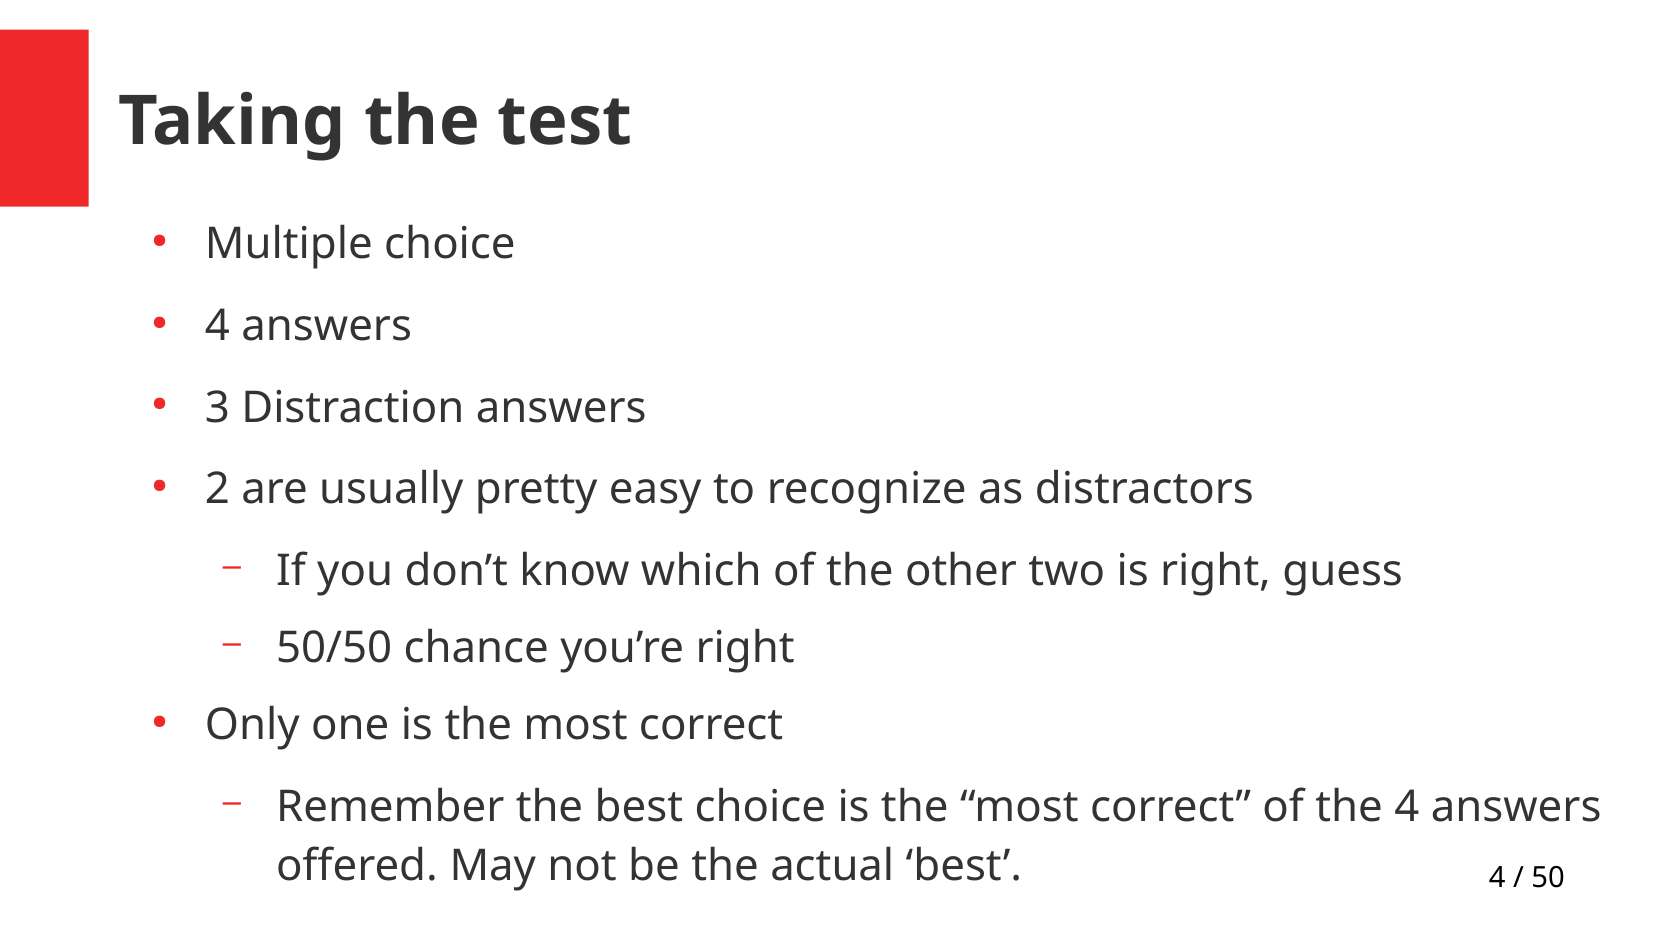

# Taking the test
Multiple choice
4 answers
3 Distraction answers
2 are usually pretty easy to recognize as distractors
If you don’t know which of the other two is right, guess
50/50 chance you’re right
Only one is the most correct
Remember the best choice is the “most correct” of the 4 answers offered. May not be the actual ‘best’.
4